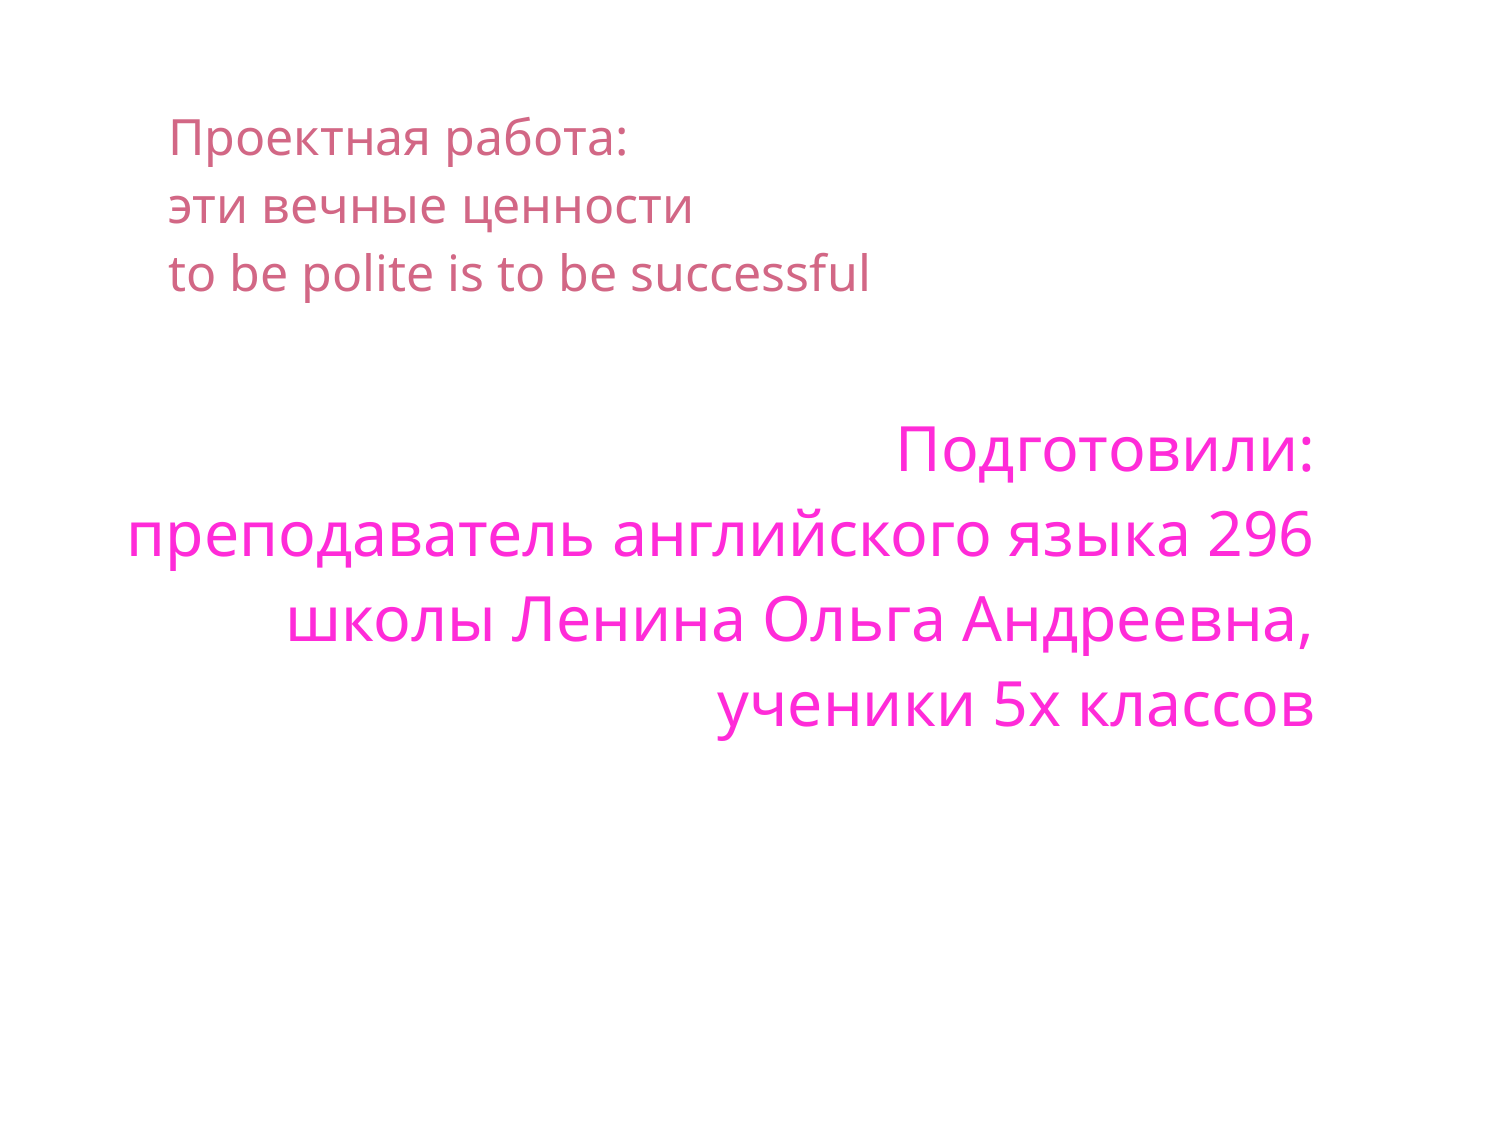

Проектная работа:
эти вечные ценности
to be polite is to be successful
Подготовили:
преподаватель английского языка 296 школы Ленина Ольга Андреевна, ученики 5х классов